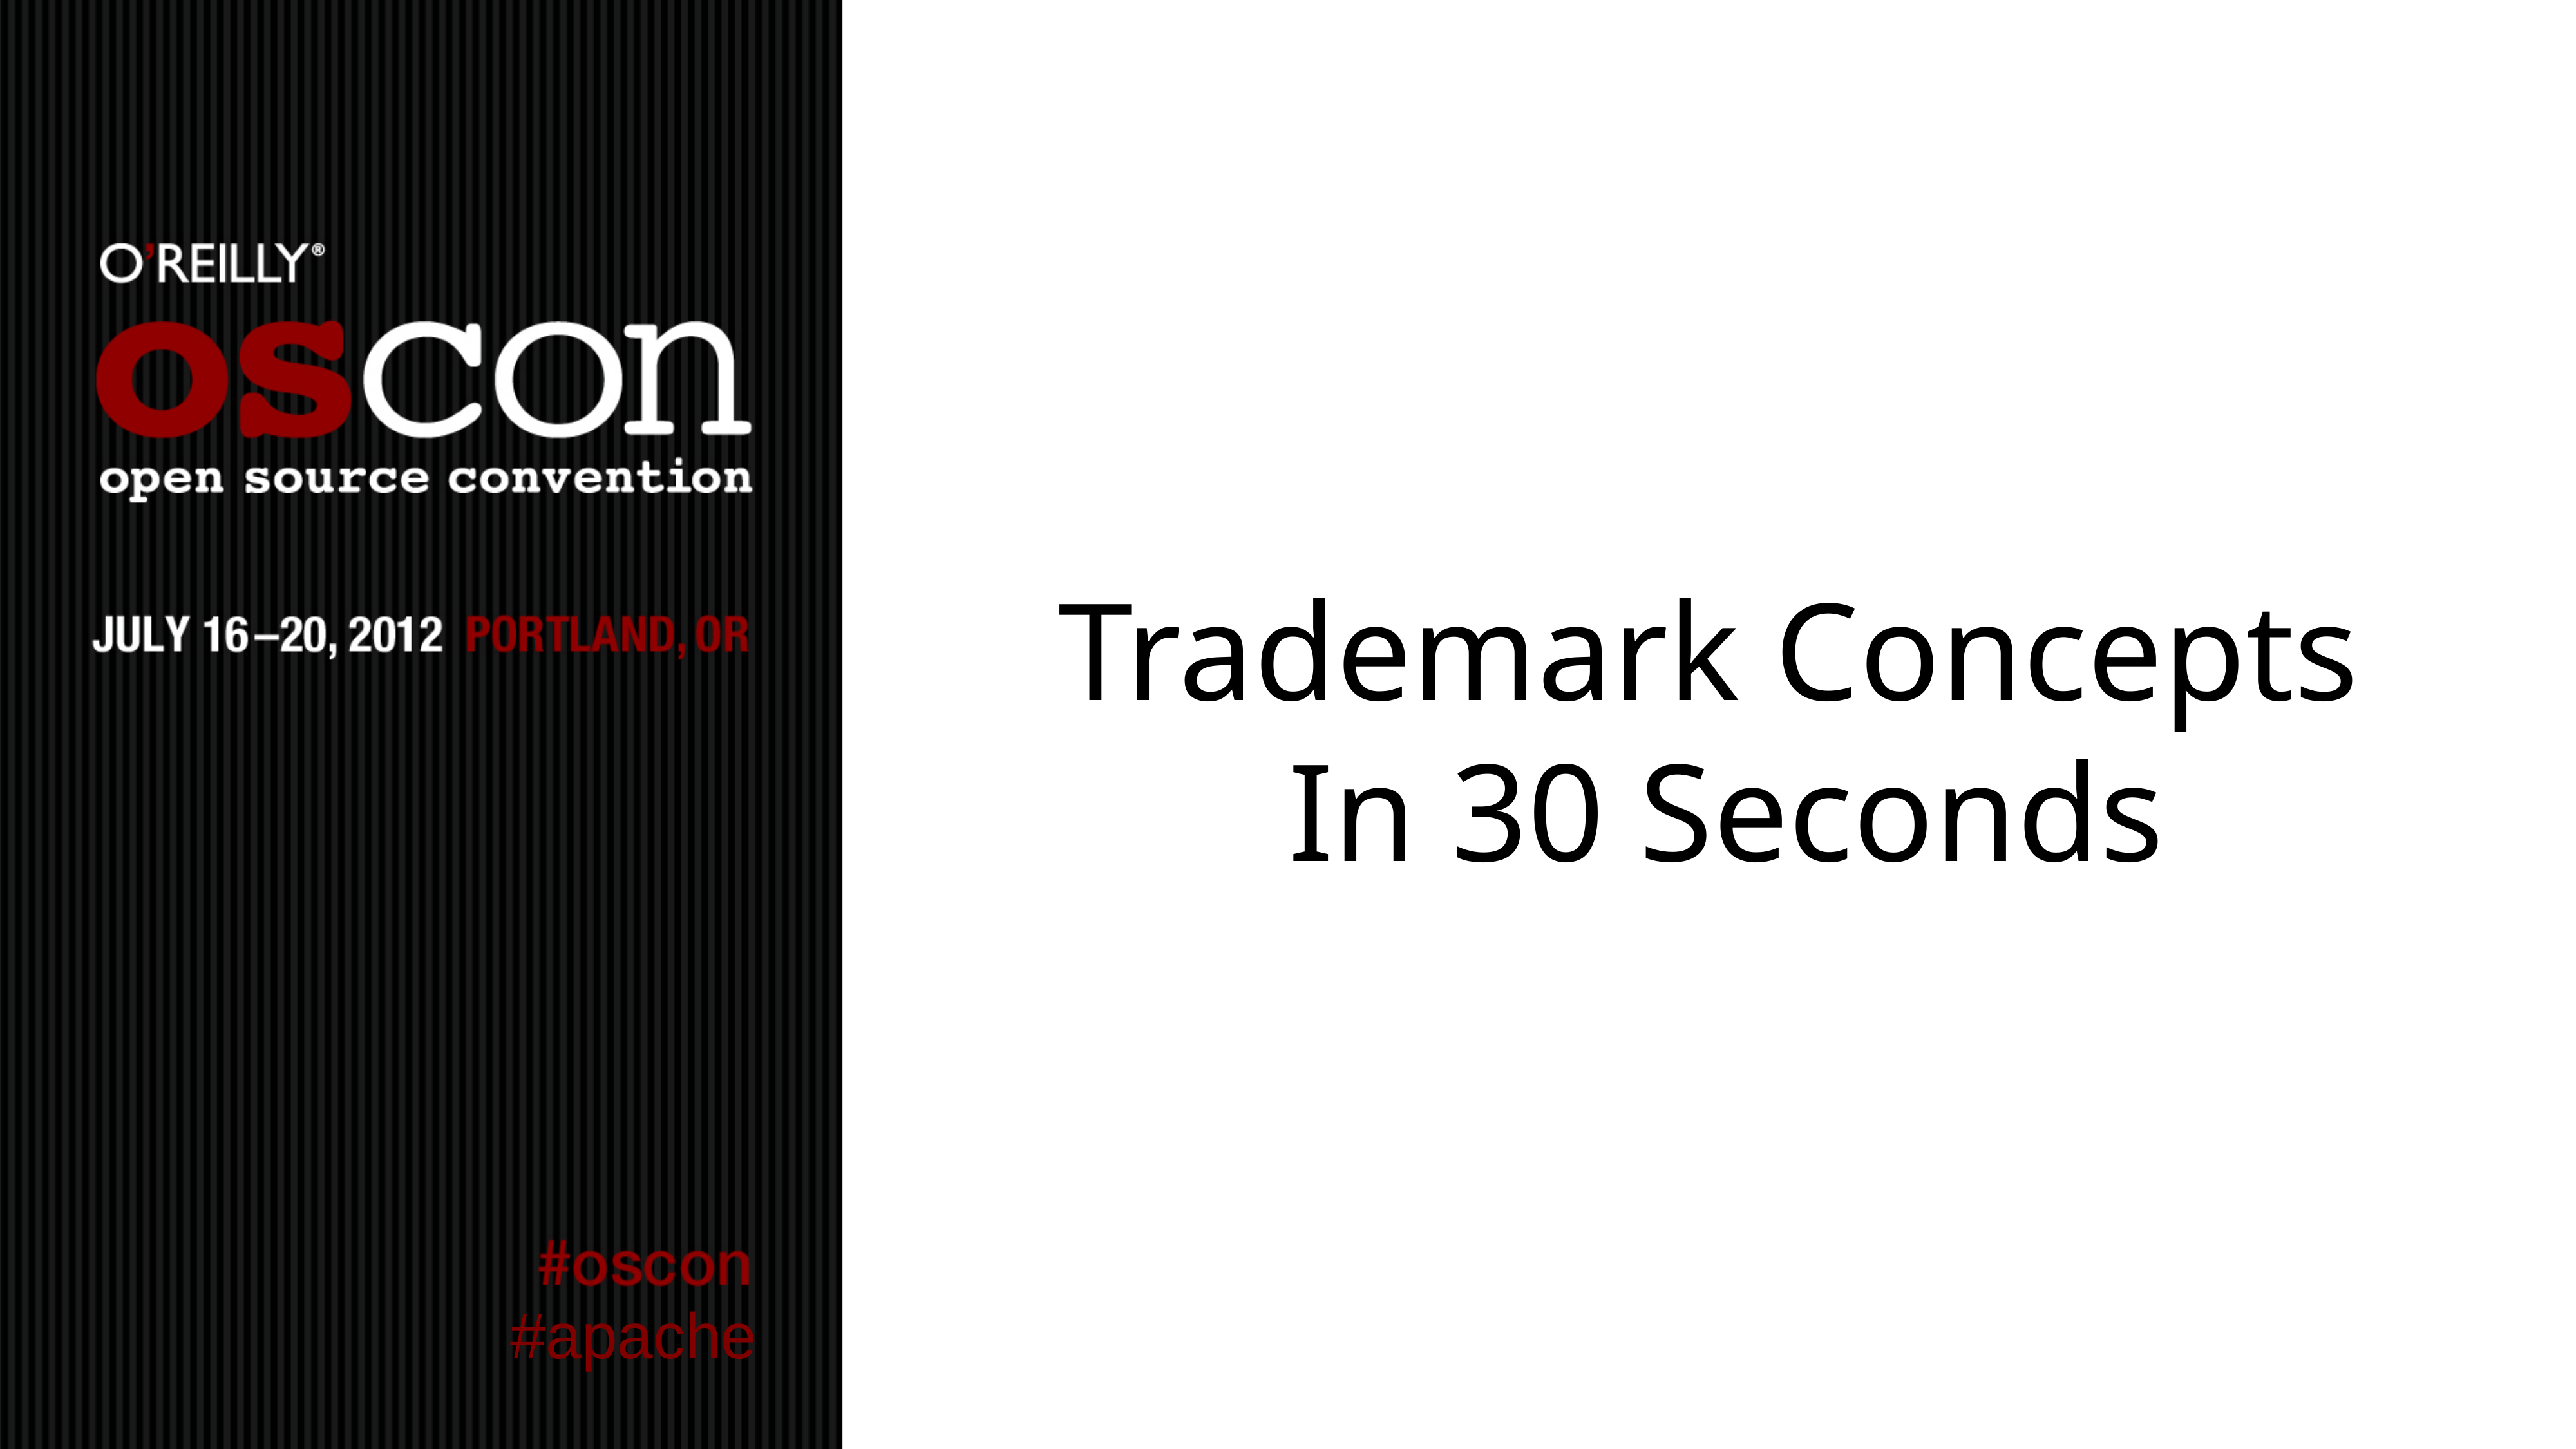

# Trademark Concepts In 30 Seconds
 #apache